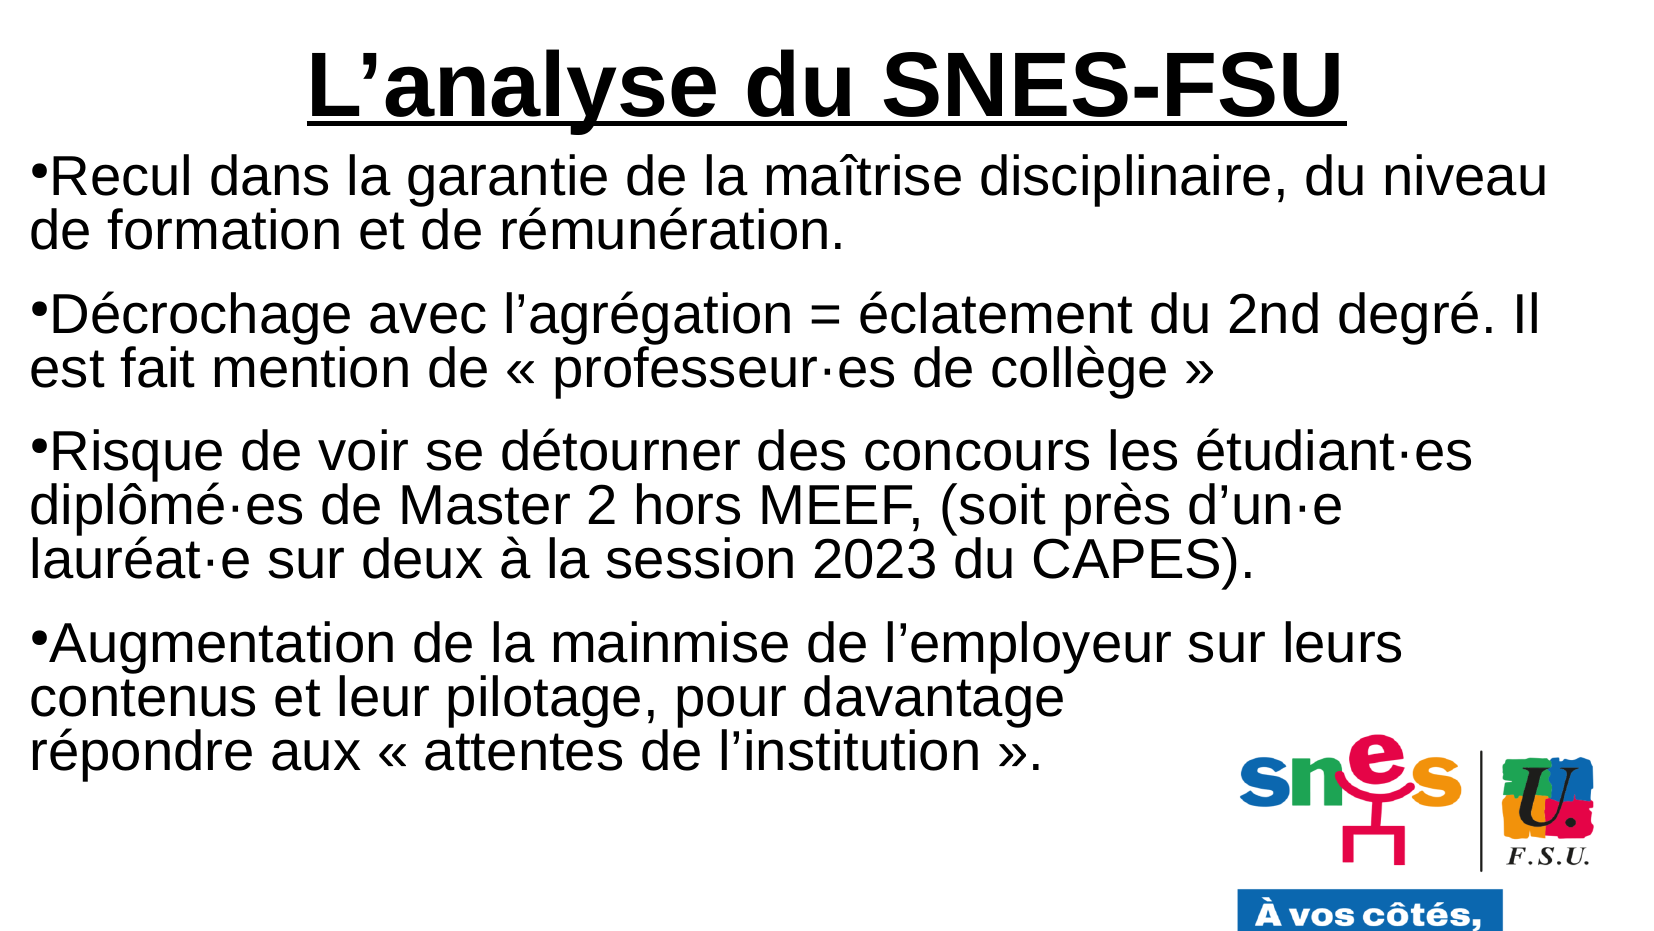

# L’analyse du SNES-FSU
Recul dans la garantie de la maîtrise disciplinaire, du niveau de formation et de rémunération.
Décrochage avec l’agrégation = éclatement du 2nd degré. Il est fait mention de « professeur·es de collège »
Risque de voir se détourner des concours les étudiant·es diplômé·es de Master 2 hors MEEF, (soit près d’un·e lauréat·e sur deux à la session 2023 du CAPES).
Augmentation de la mainmise de l’employeur sur leurs contenus et leur pilotage, pour davantage
répondre aux « attentes de l’institution ».